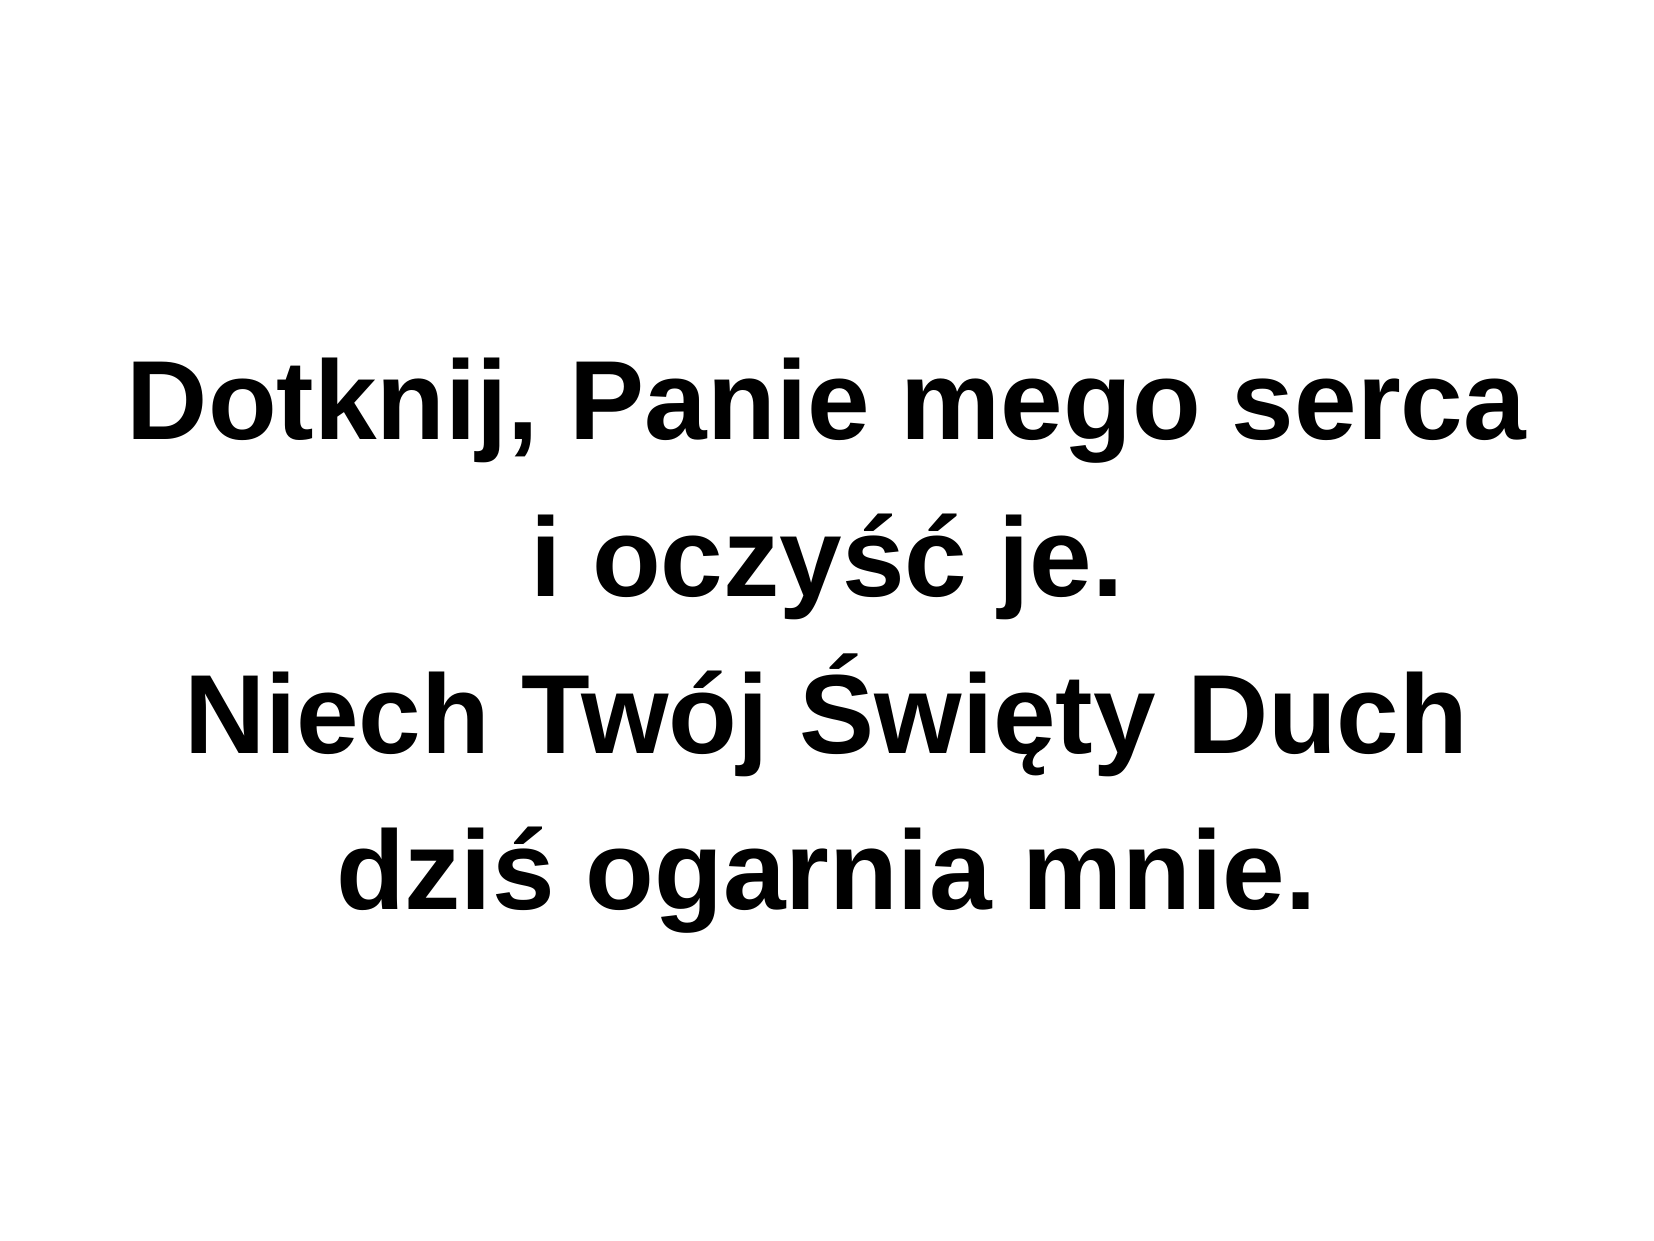

# Dotknij, Panie mego serca
i oczyść je.
Niech Twój Święty Duch
dziś ogarnia mnie.